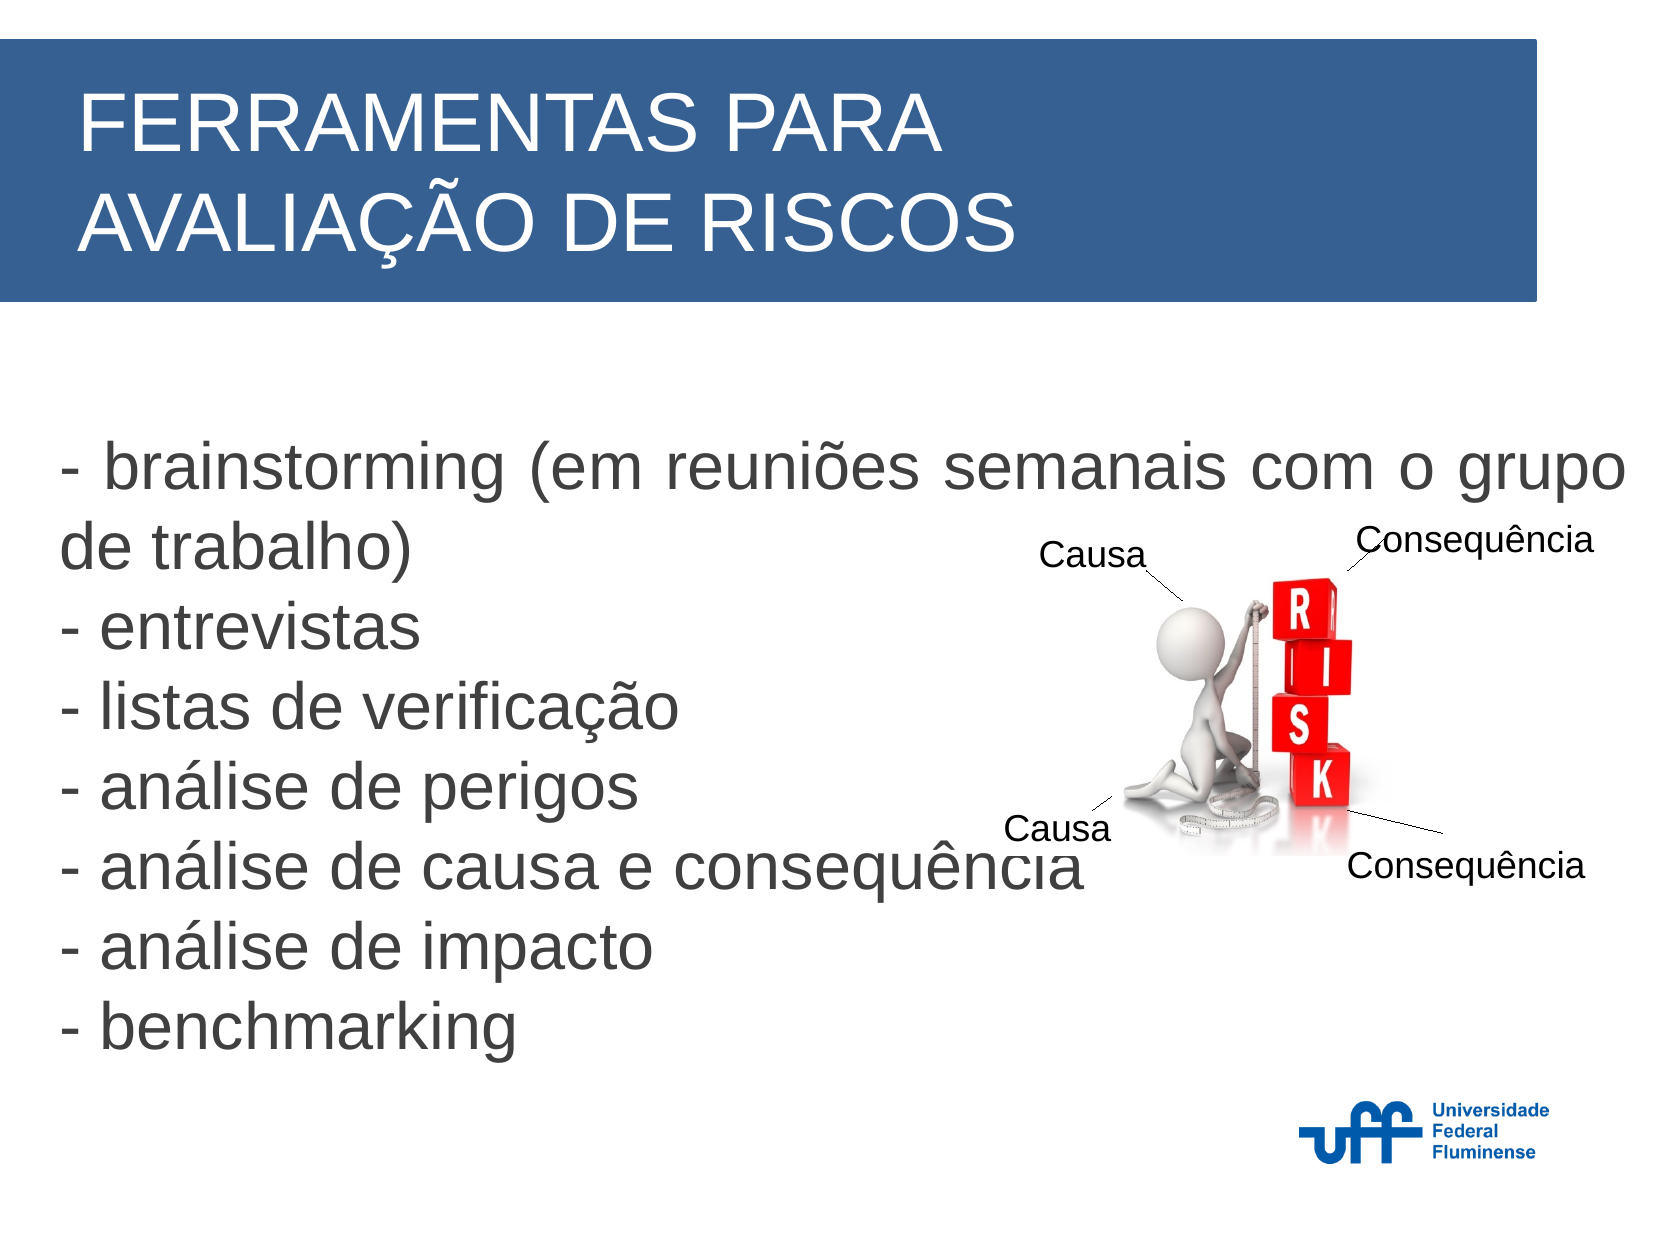

FERRAMENTAS PARA AVALIAÇÃO DE RISCOS
FERRAMENTAS PARA
AVALIAÇÃO DE RISCOS
- brainstorming (em reuniões semanais com o grupo de trabalho)
- entrevistas
- listas de verificação
- análise de perigos
- análise de causa e consequência
- análise de impacto
- benchmarking
Consequência
Causa
Causa
Consequência